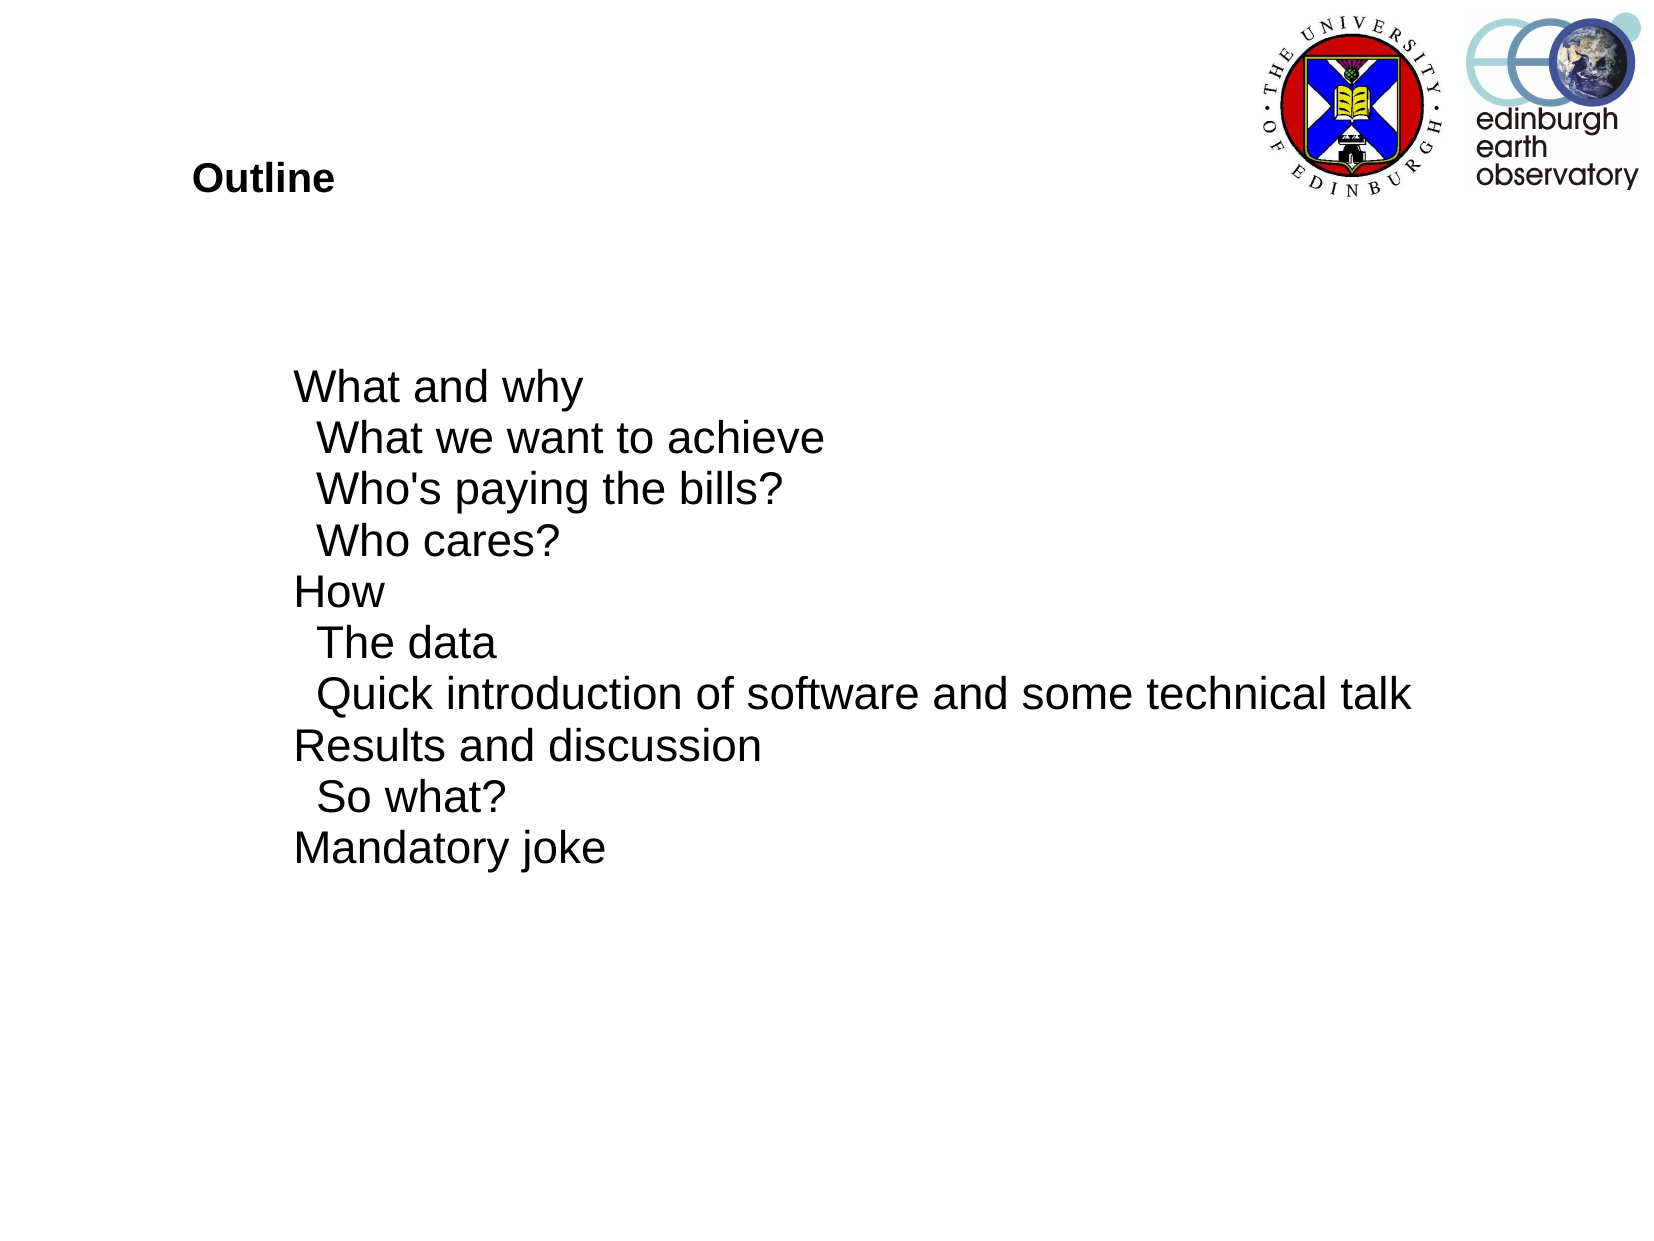

Outline
 What and why
What we want to achieve
Who's paying the bills?
Who cares?
 How
The data
Quick introduction of software and some technical talk
 Results and discussion
So what?
 Mandatory joke